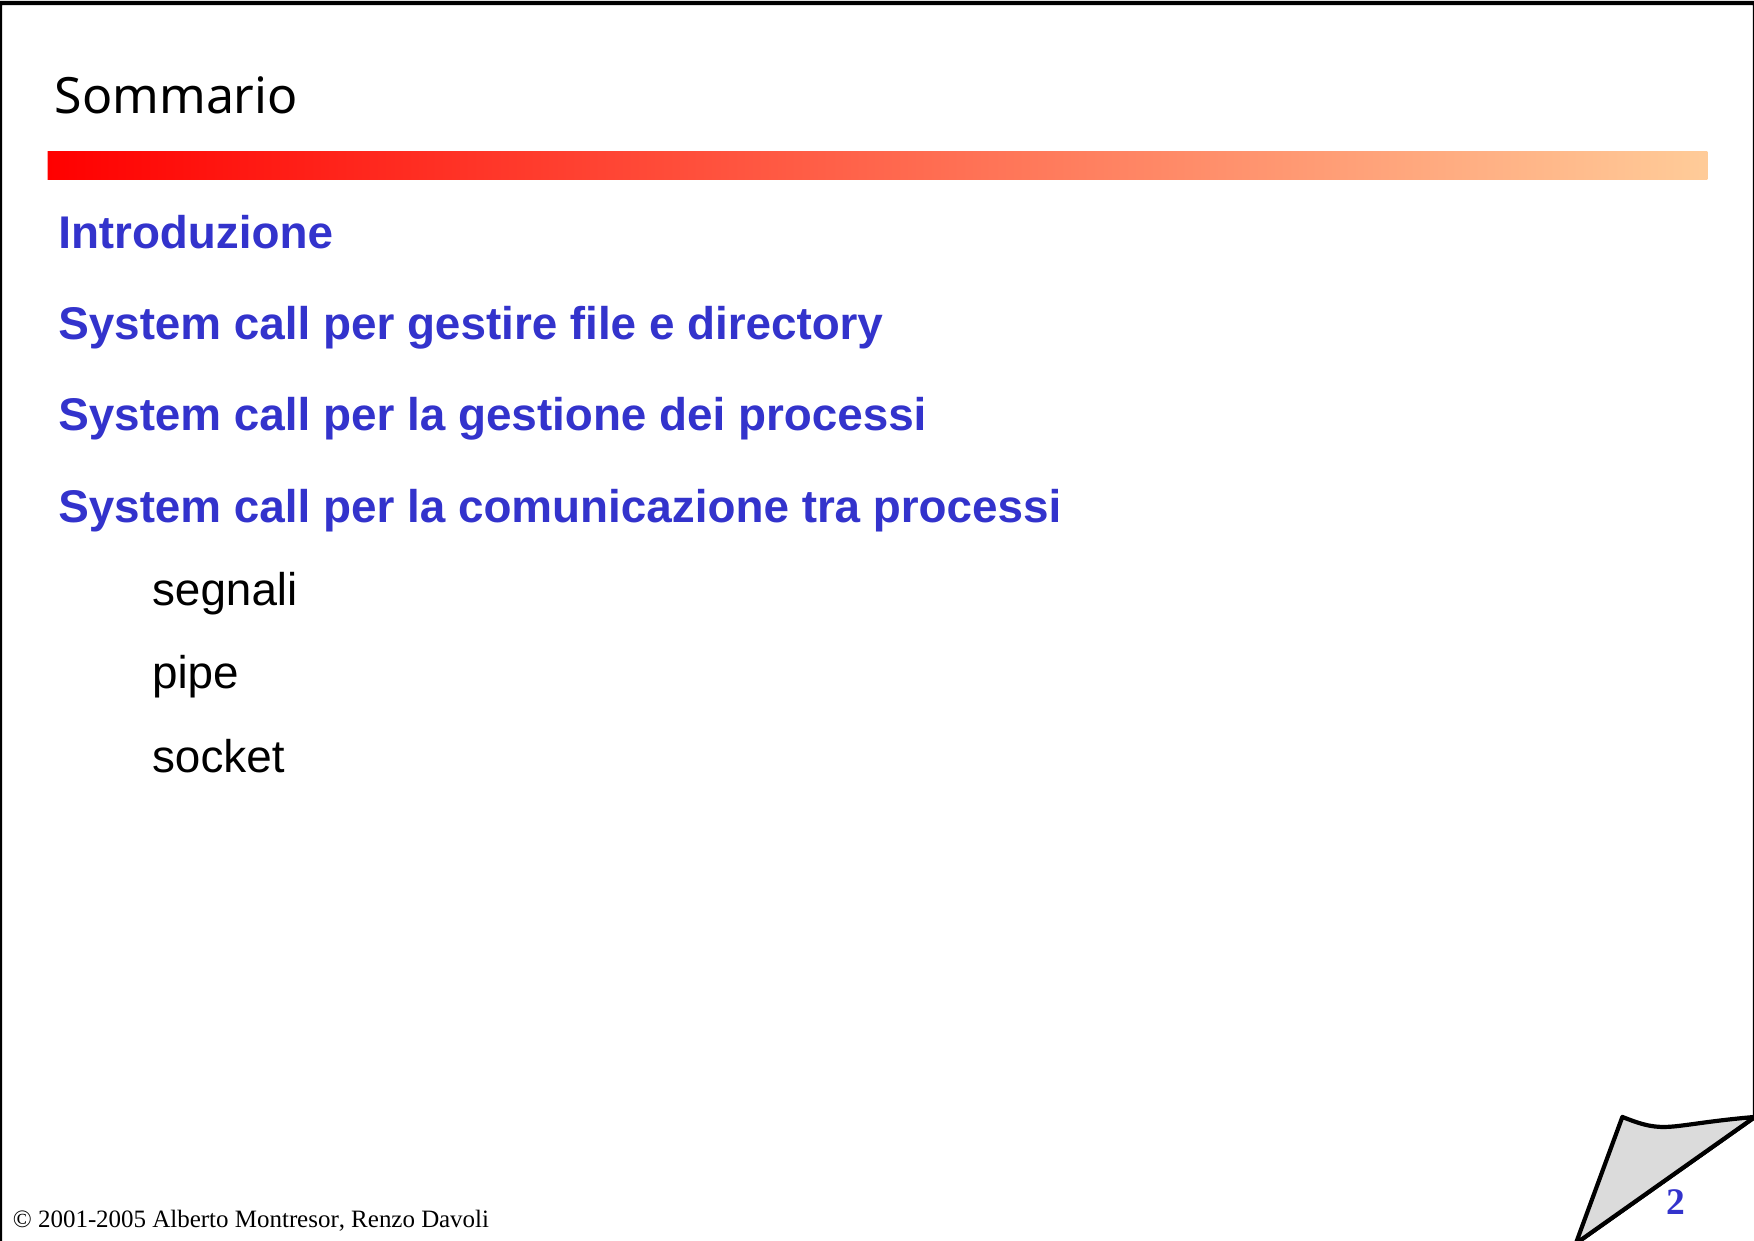

# Sommario
Introduzione
System call per gestire file e directory
System call per la gestione dei processi
System call per la comunicazione tra processi
segnali
pipe
socket